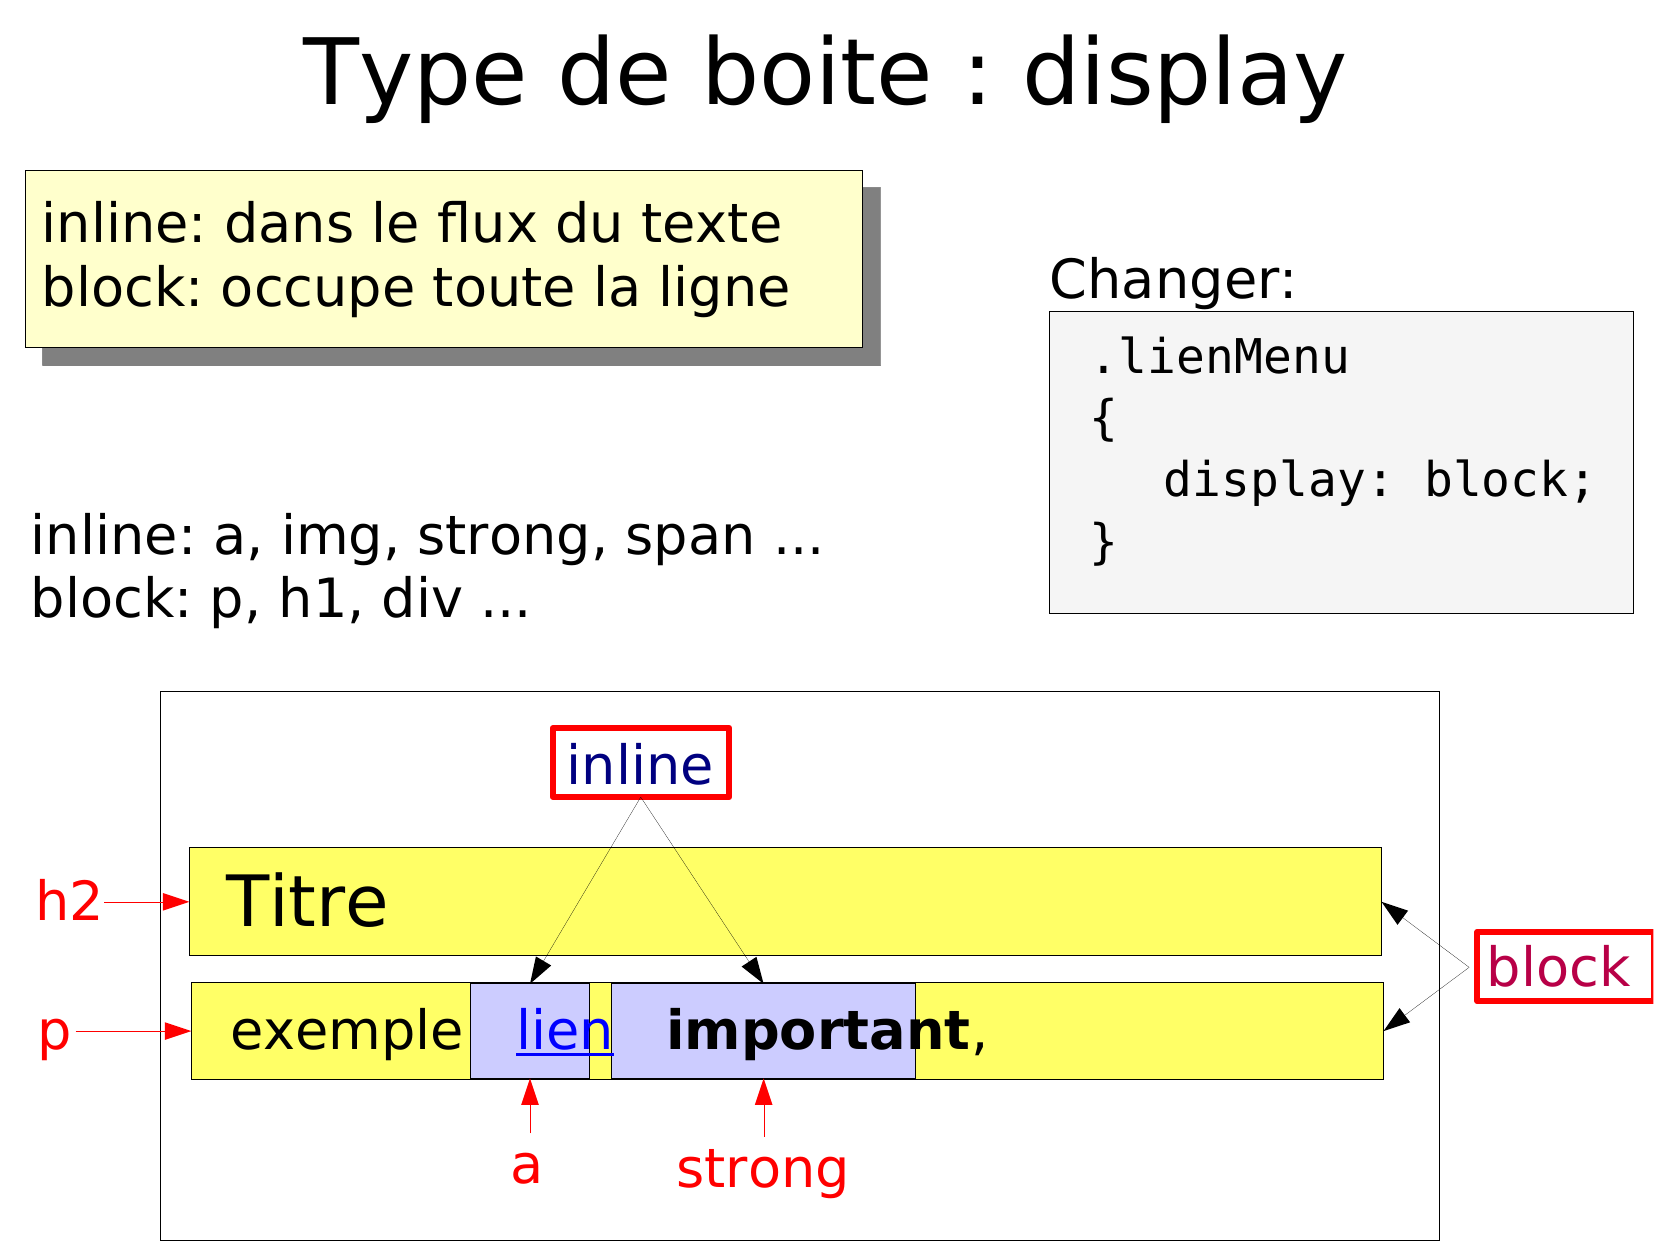

# Type de boite : display
inline: dans le flux du texte
block: occupe toute la ligne
Changer:
.lienMenu
{
	display: block;
}
inline: a, img, strong, span ...
block: p, h1, div ...
inline
Titre
h2
block
p
exemple lien important,
a
strong